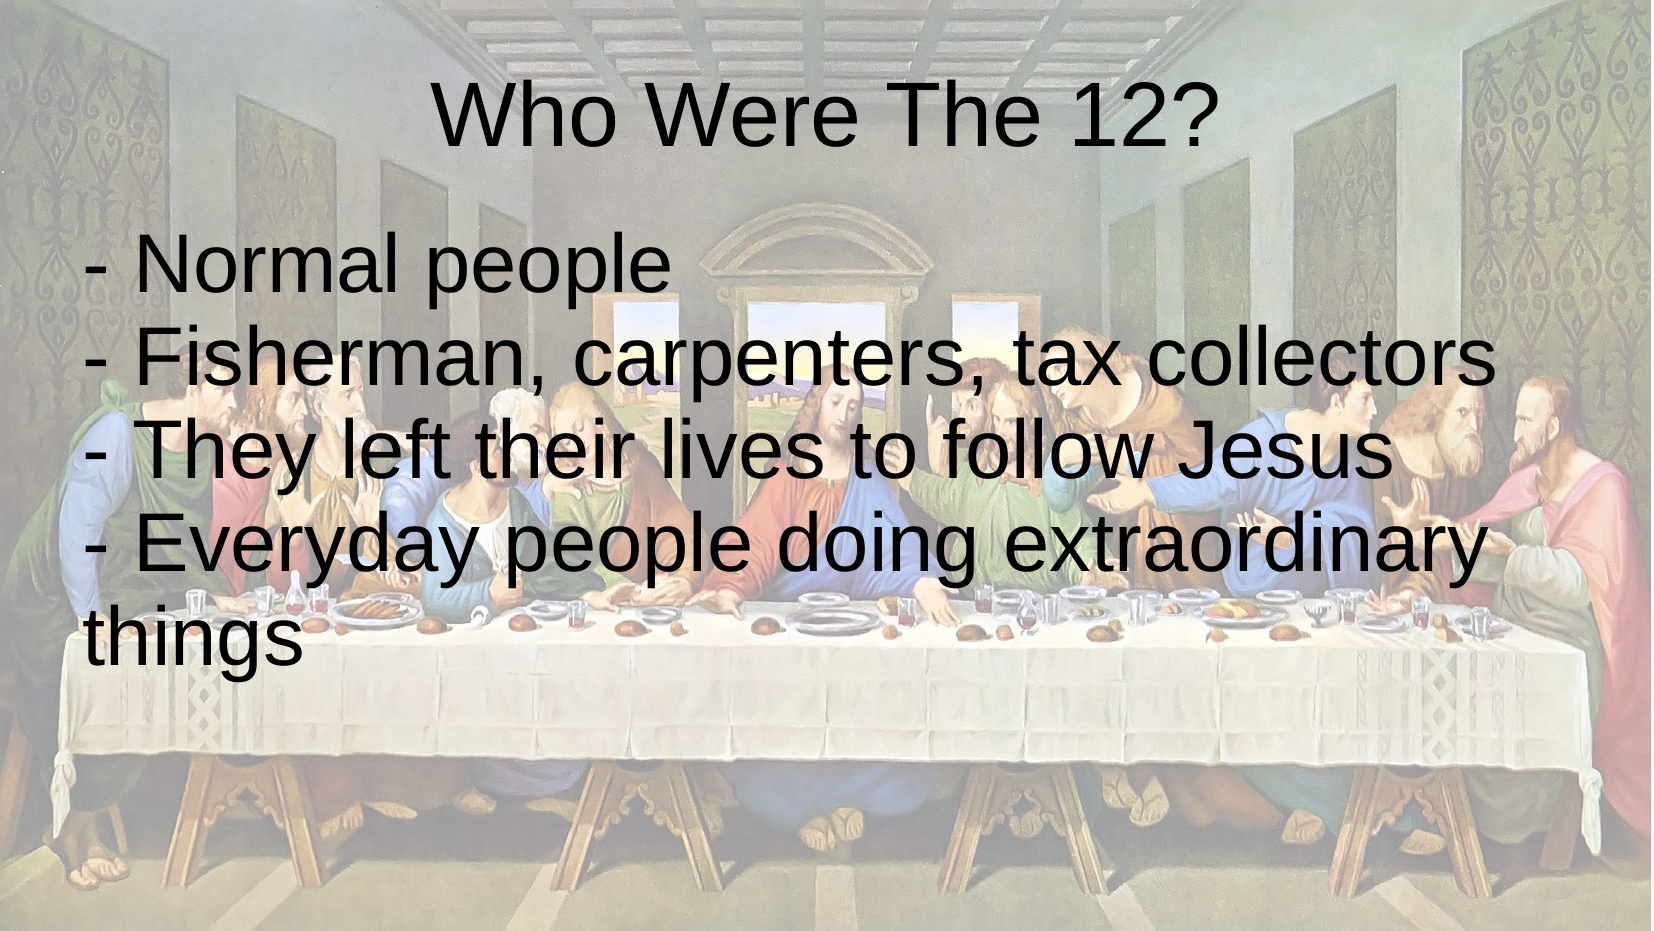

# Who Were The 12?
- Normal people
- Fisherman, carpenters, tax collectors
- They left their lives to follow Jesus
- Everyday people doing extraordinary things